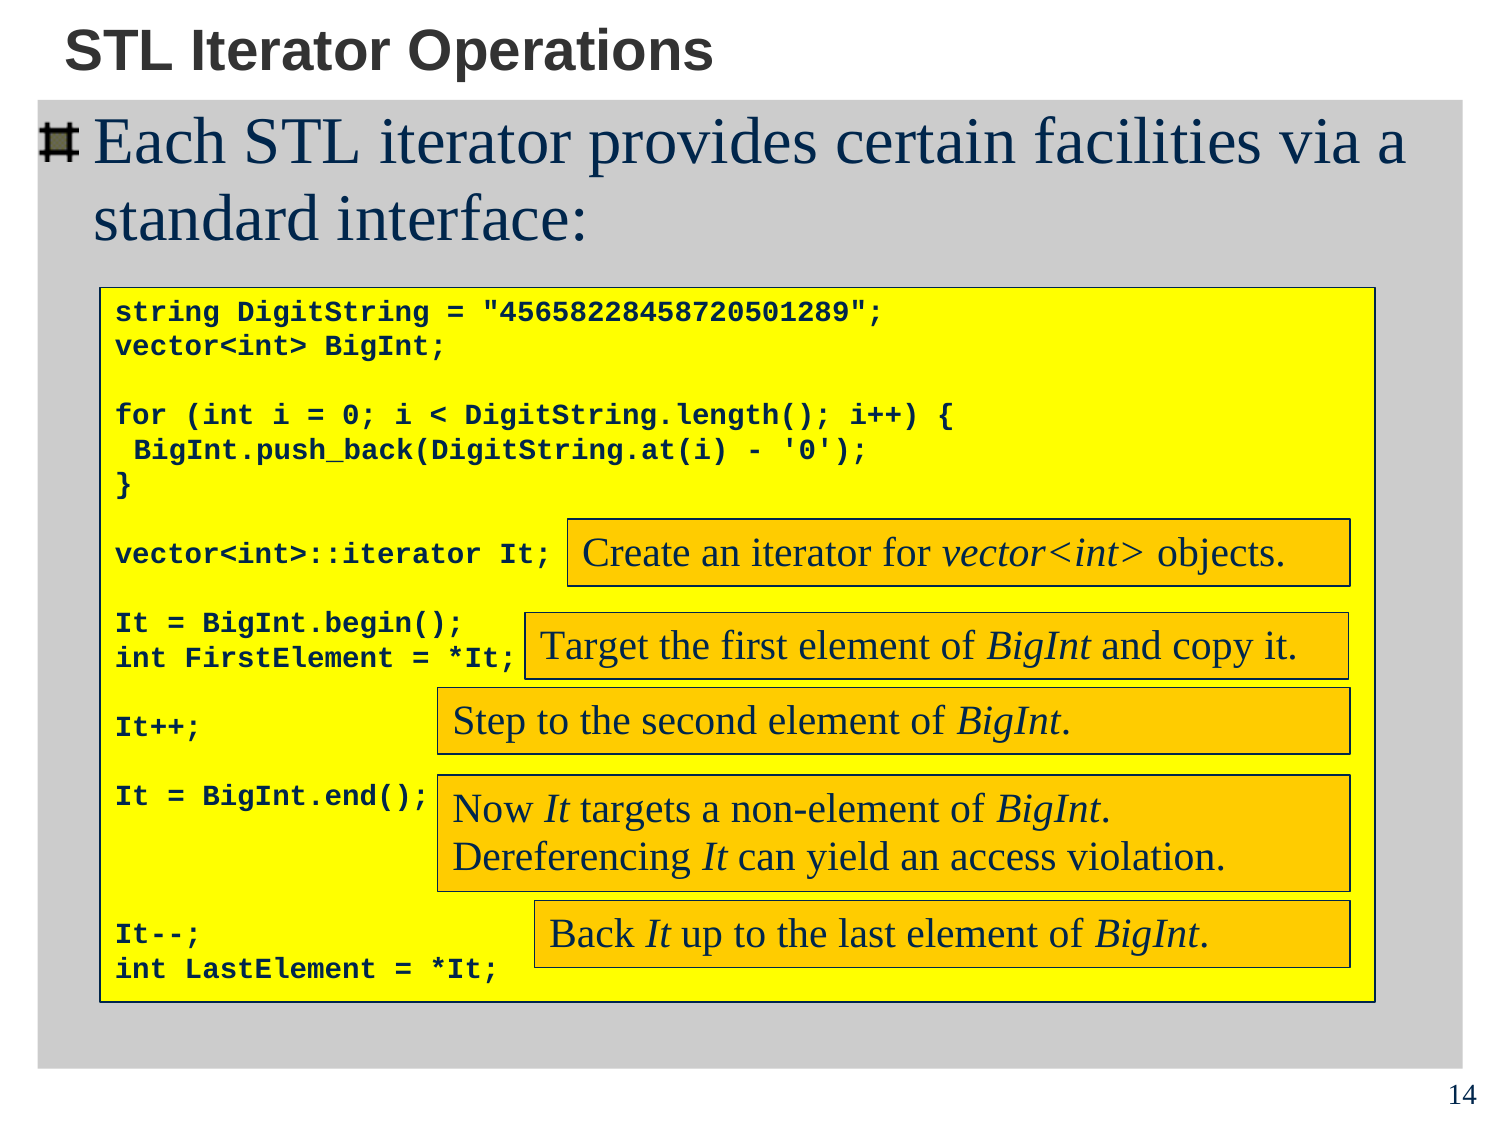

# STL Iterator Operations
Each STL iterator provides certain facilities via a standard interface:
string DigitString = "45658228458720501289";
vector<int> BigInt;
for (int i = 0; i < DigitString.length(); i++) {
	BigInt.push_back(DigitString.at(i) - '0');
}
vector<int>::iterator It;
It = BigInt.begin();
int FirstElement = *It;
It++;
It = BigInt.end();
It--;
int LastElement = *It;
Create an iterator for vector<int> objects.
Target the first element of BigInt and copy it.
Step to the second element of BigInt.
Now It targets a non-element of BigInt.
Dereferencing It can yield an access violation.
Back It up to the last element of BigInt.